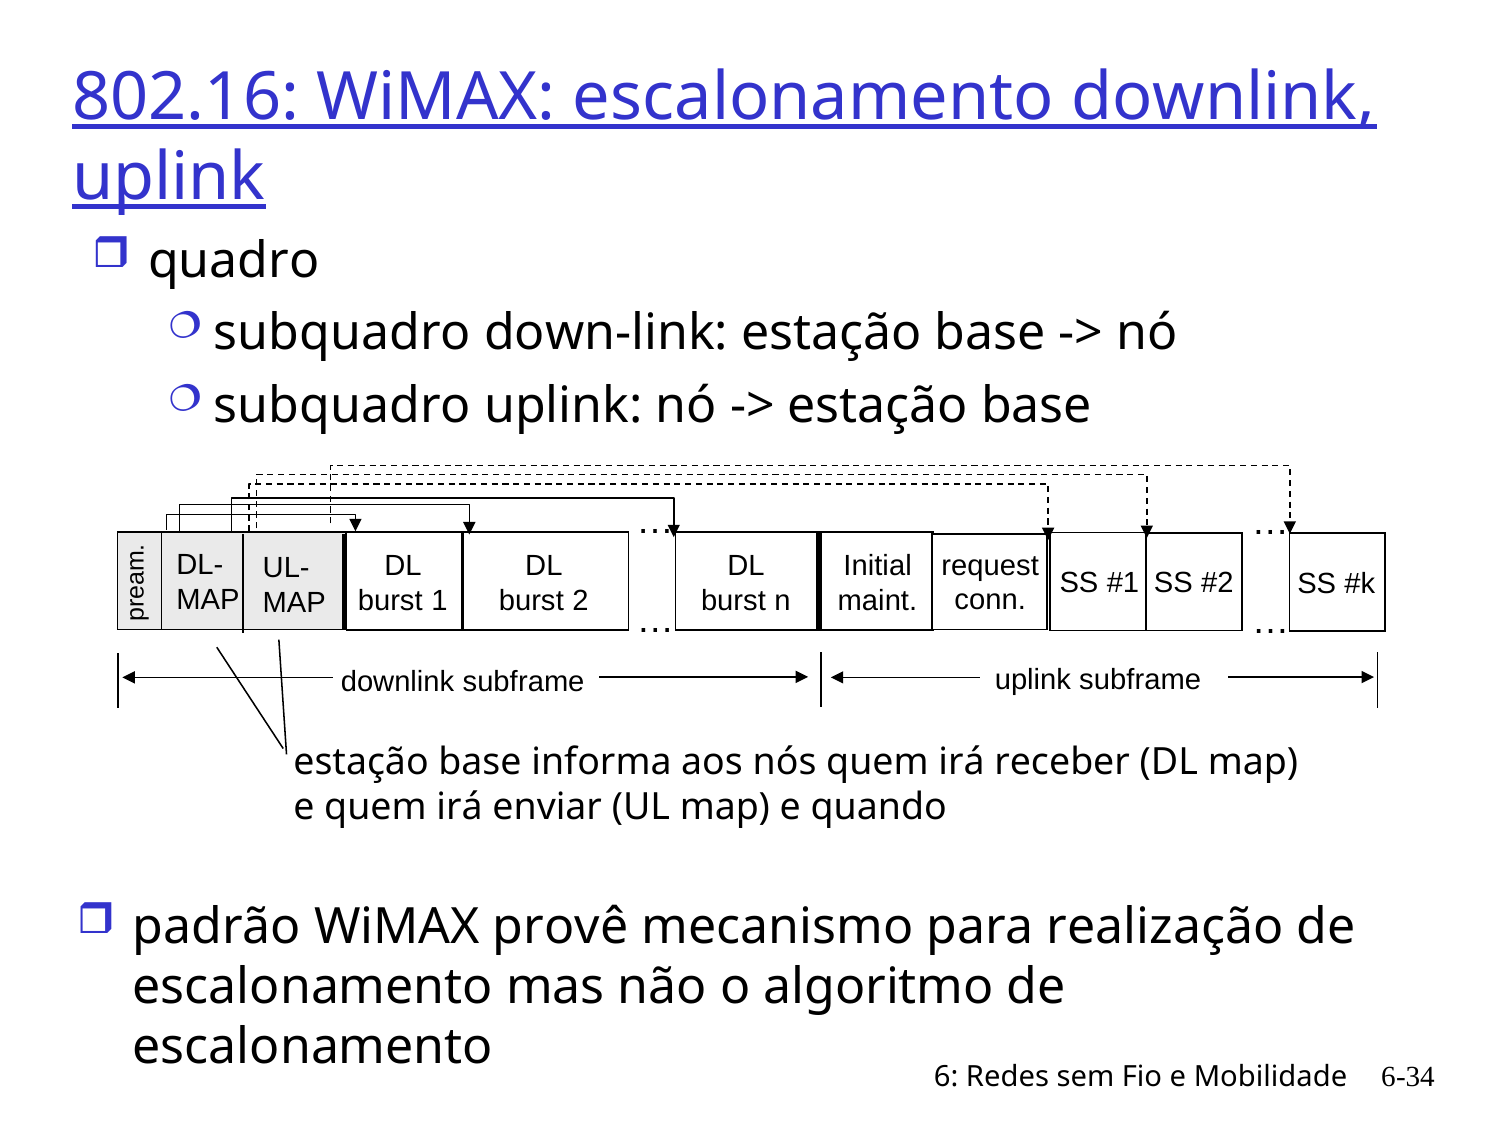

802.16: WiMAX: escalonamento downlink, uplink
quadro
subquadro down-link: estação base -> nó
subquadro uplink: nó -> estação base
…
…
DL
burst 1
DL
burst 2
DL
burst n
SS #1
SS #2
SS #k
DL-
MAP
request
conn.
Initial
maint.
UL-
MAP
pream.
…
…
uplink subframe
downlink subframe
estação base informa aos nós quem irá receber (DL map)
e quem irá enviar (UL map) e quando
padrão WiMAX provê mecanismo para realização de escalonamento mas não o algoritmo de escalonamento
6: Redes sem Fio e Mobilidade